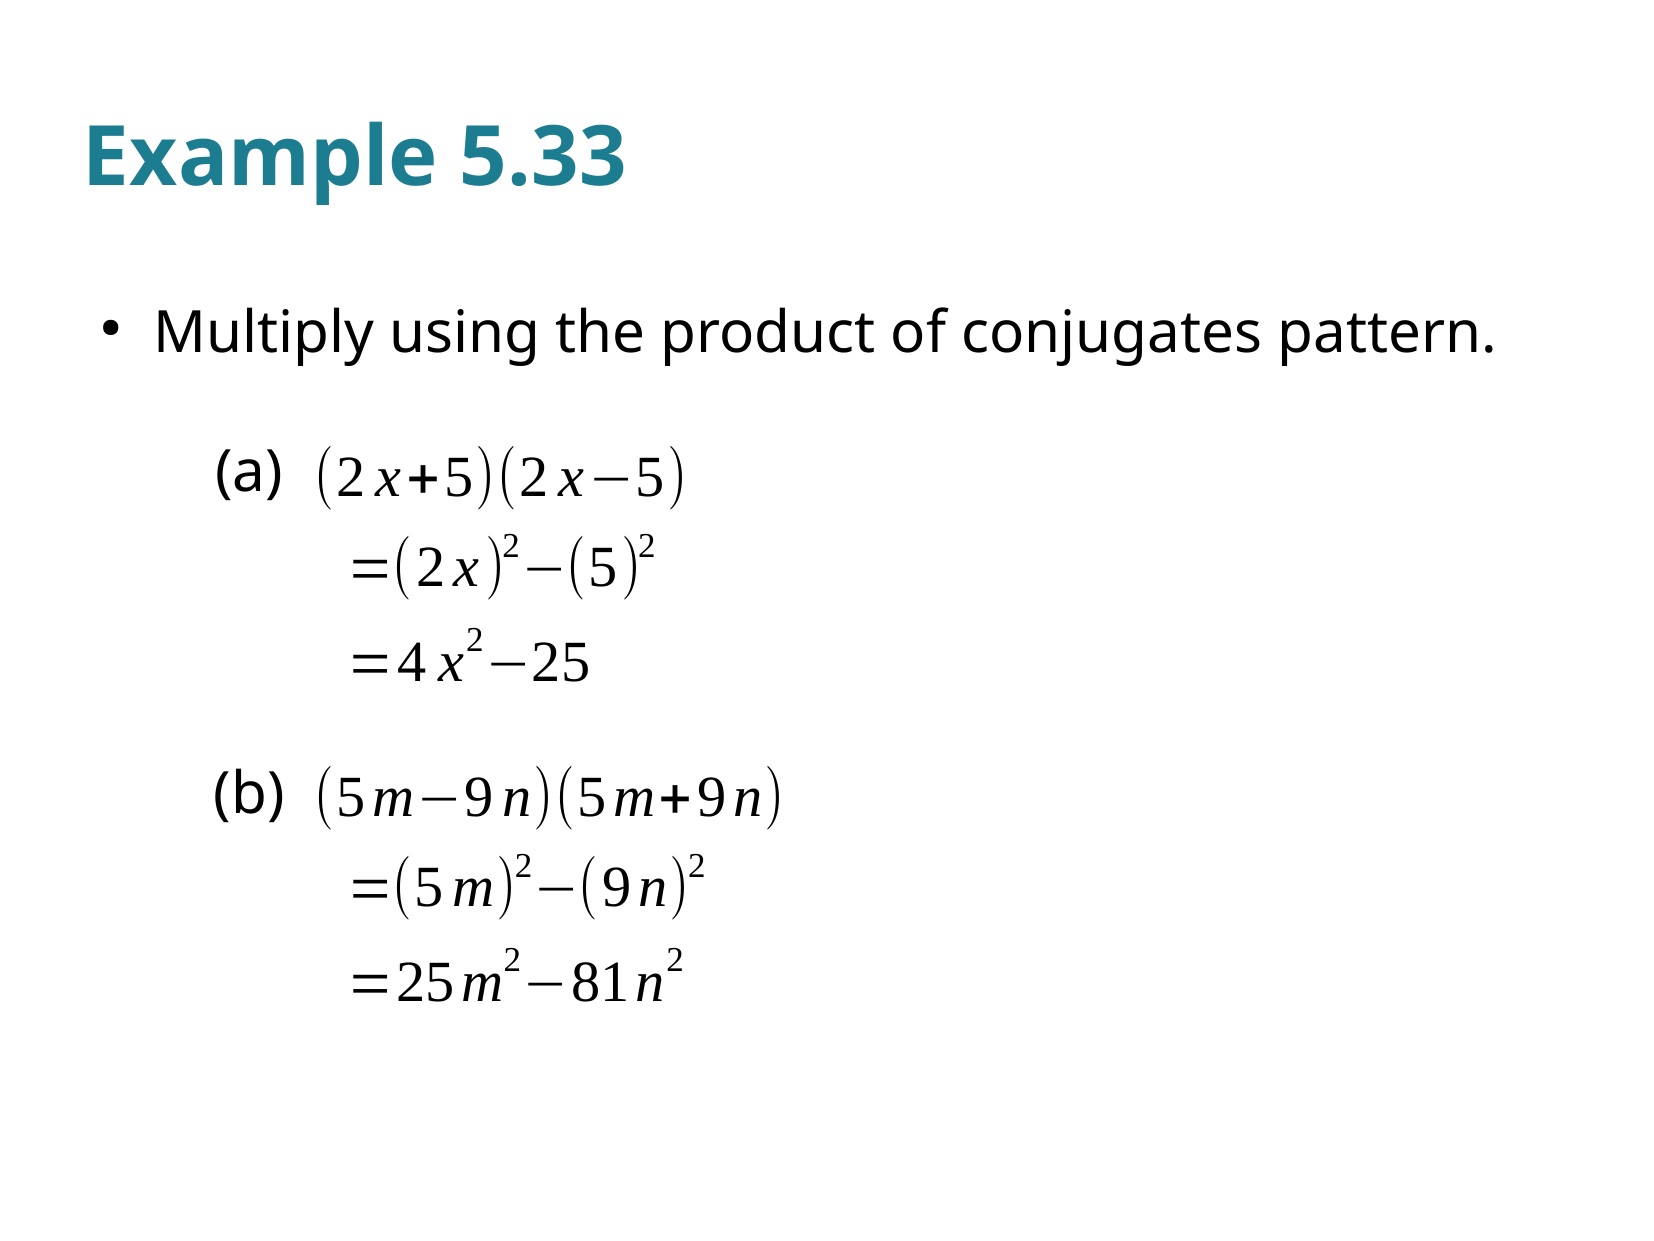

# Example 5.33
Multiply using the product of conjugates pattern.
(a)
(b)